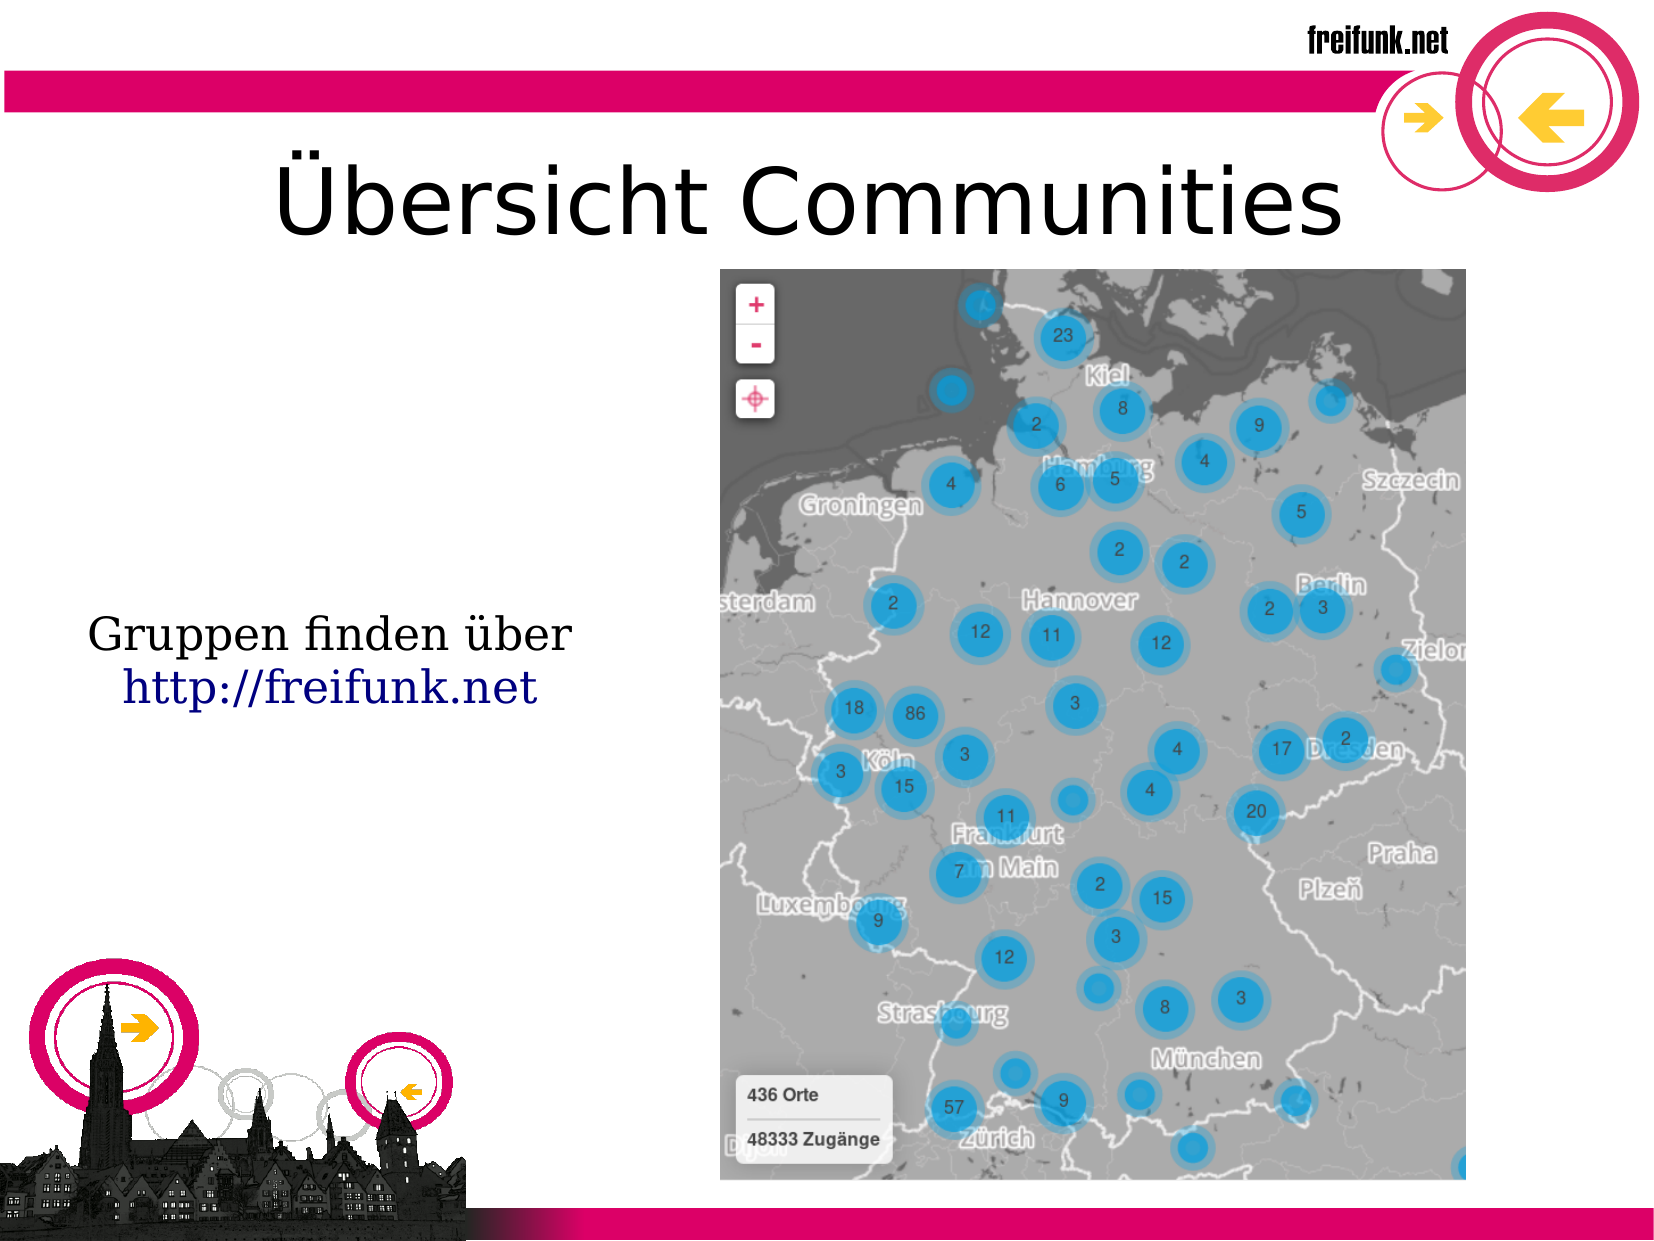

# Übersicht Communities
Gruppen finden über
http://freifunk.net